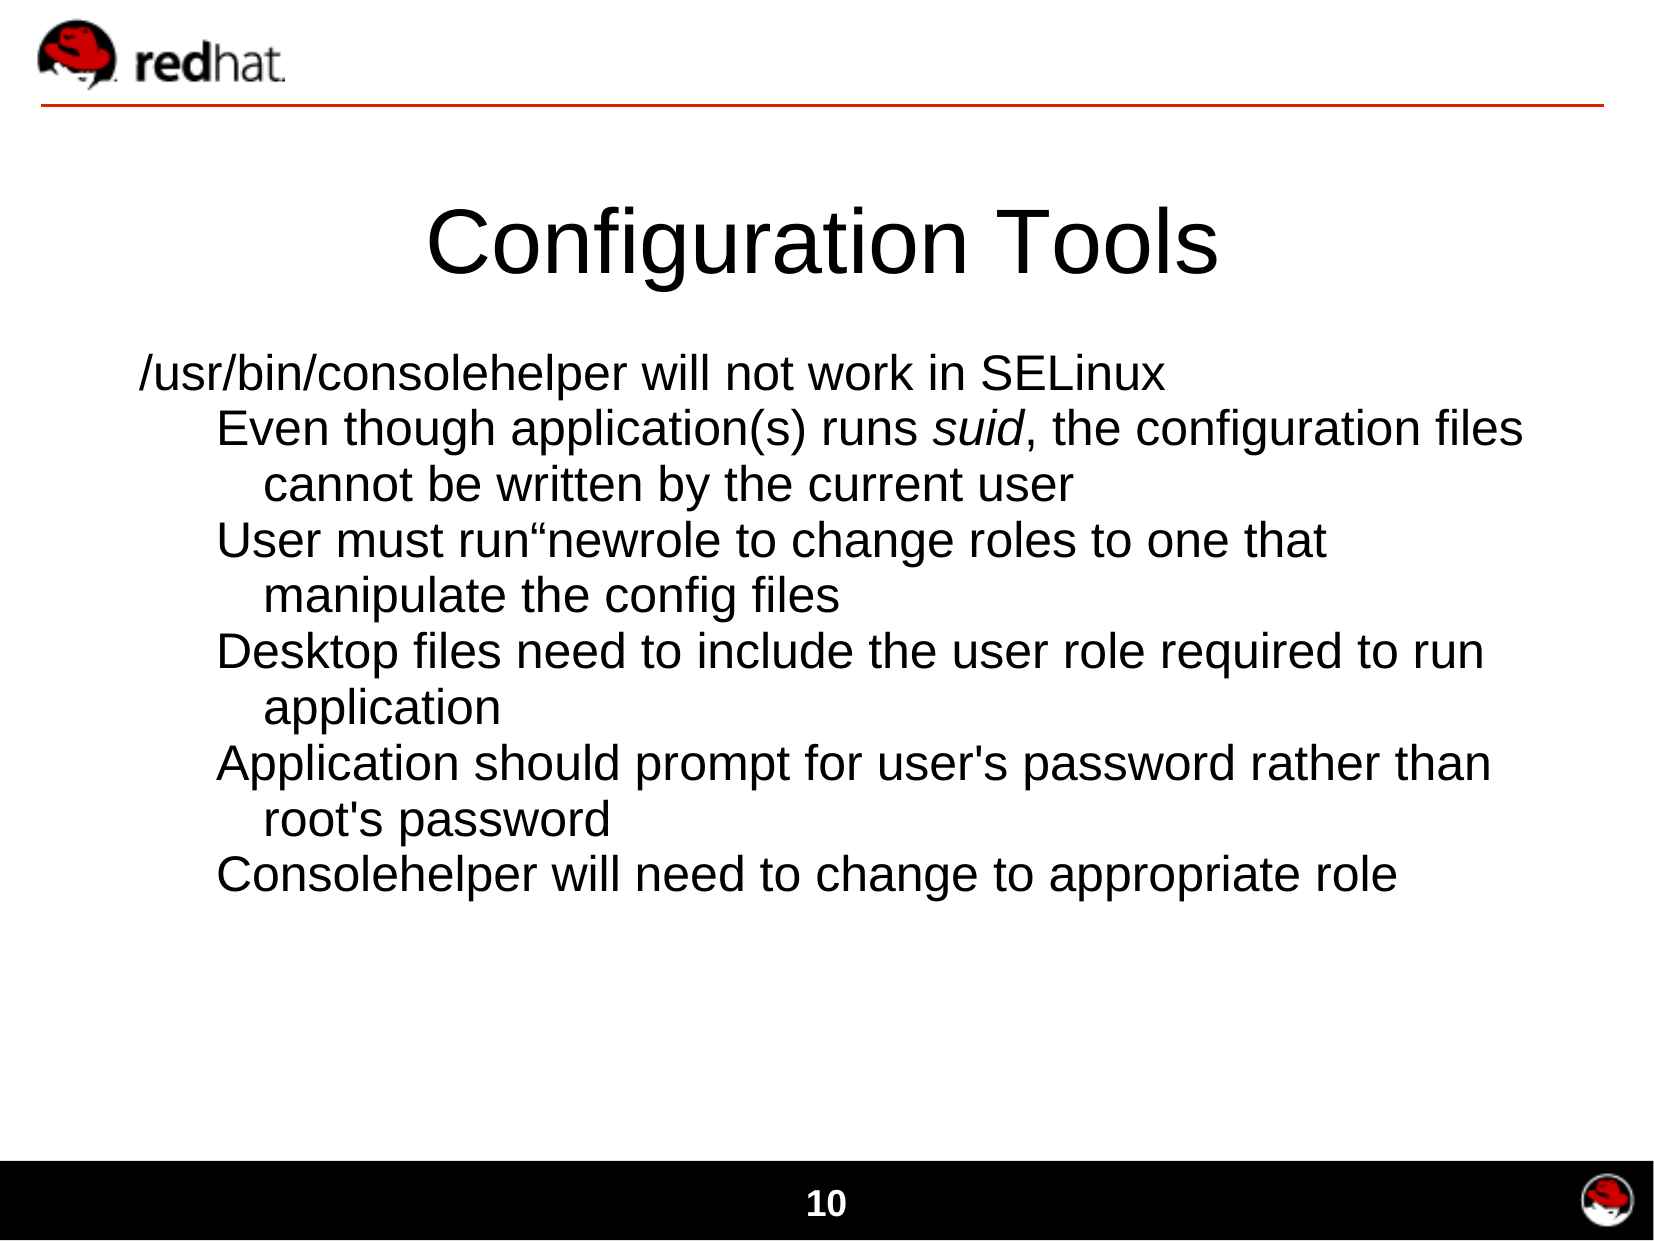

# Configuration Tools
/usr/bin/consolehelper will not work in SELinux
Even though application(s) runs suid, the configuration files cannot be written by the current user
User must run“newrole to change roles to one that manipulate the config files
Desktop files need to include the user role required to run application
Application should prompt for user's password rather than root's password
Consolehelper will need to change to appropriate role